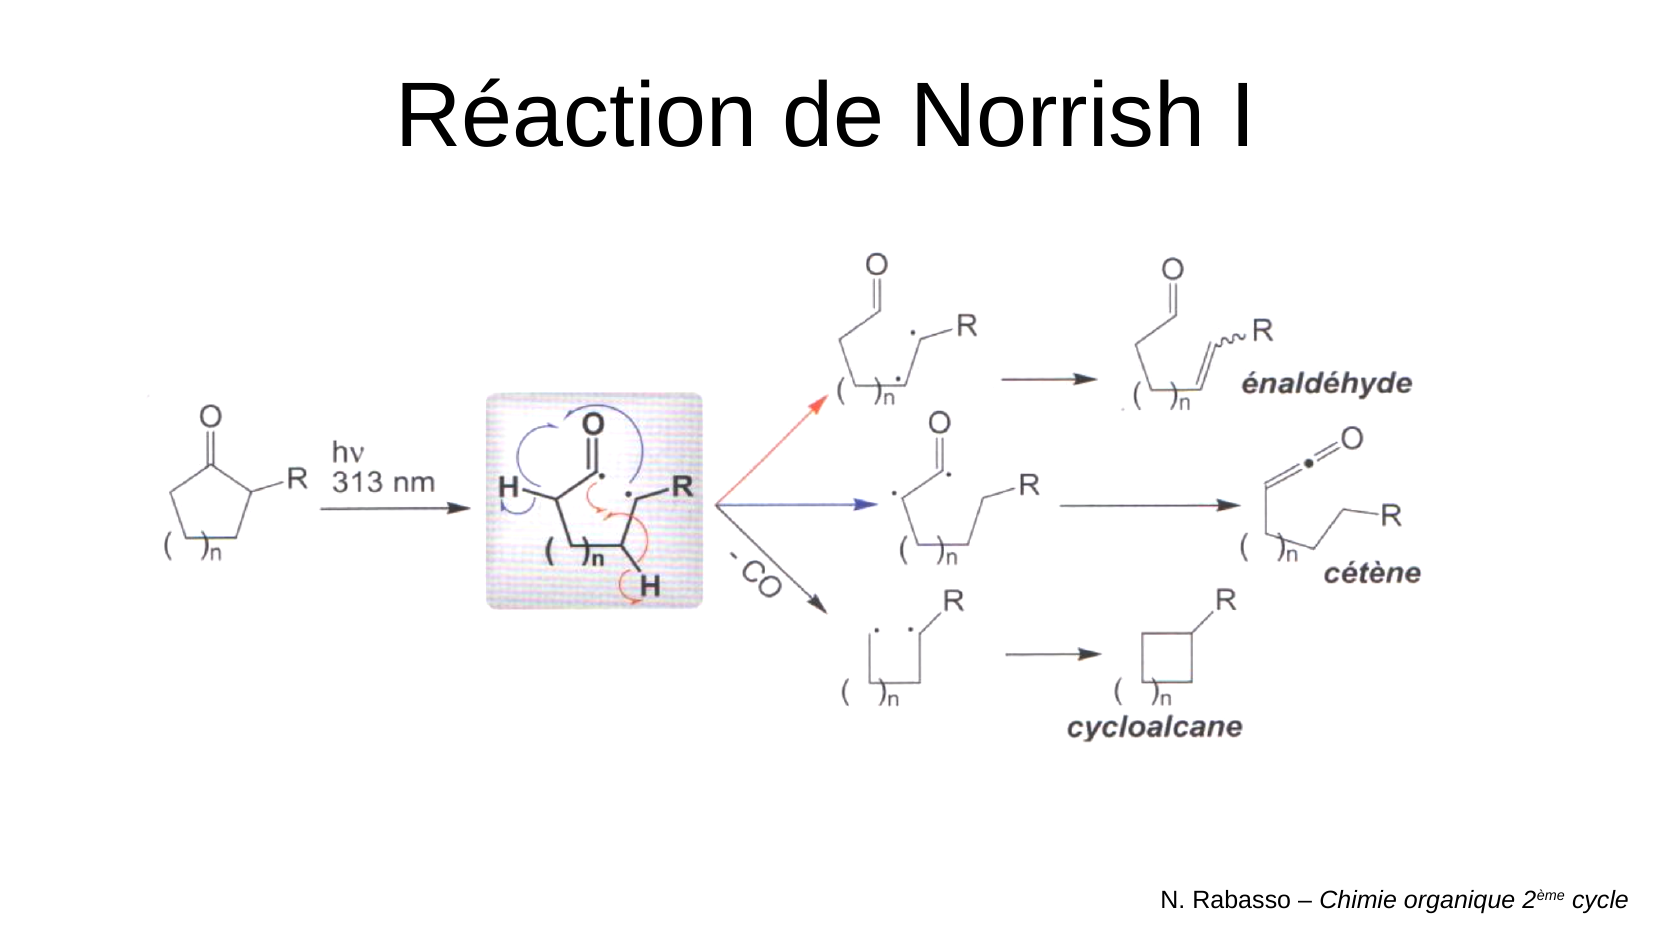

# Réaction de Norrish I
N. Rabasso – Chimie organique 2ème cycle